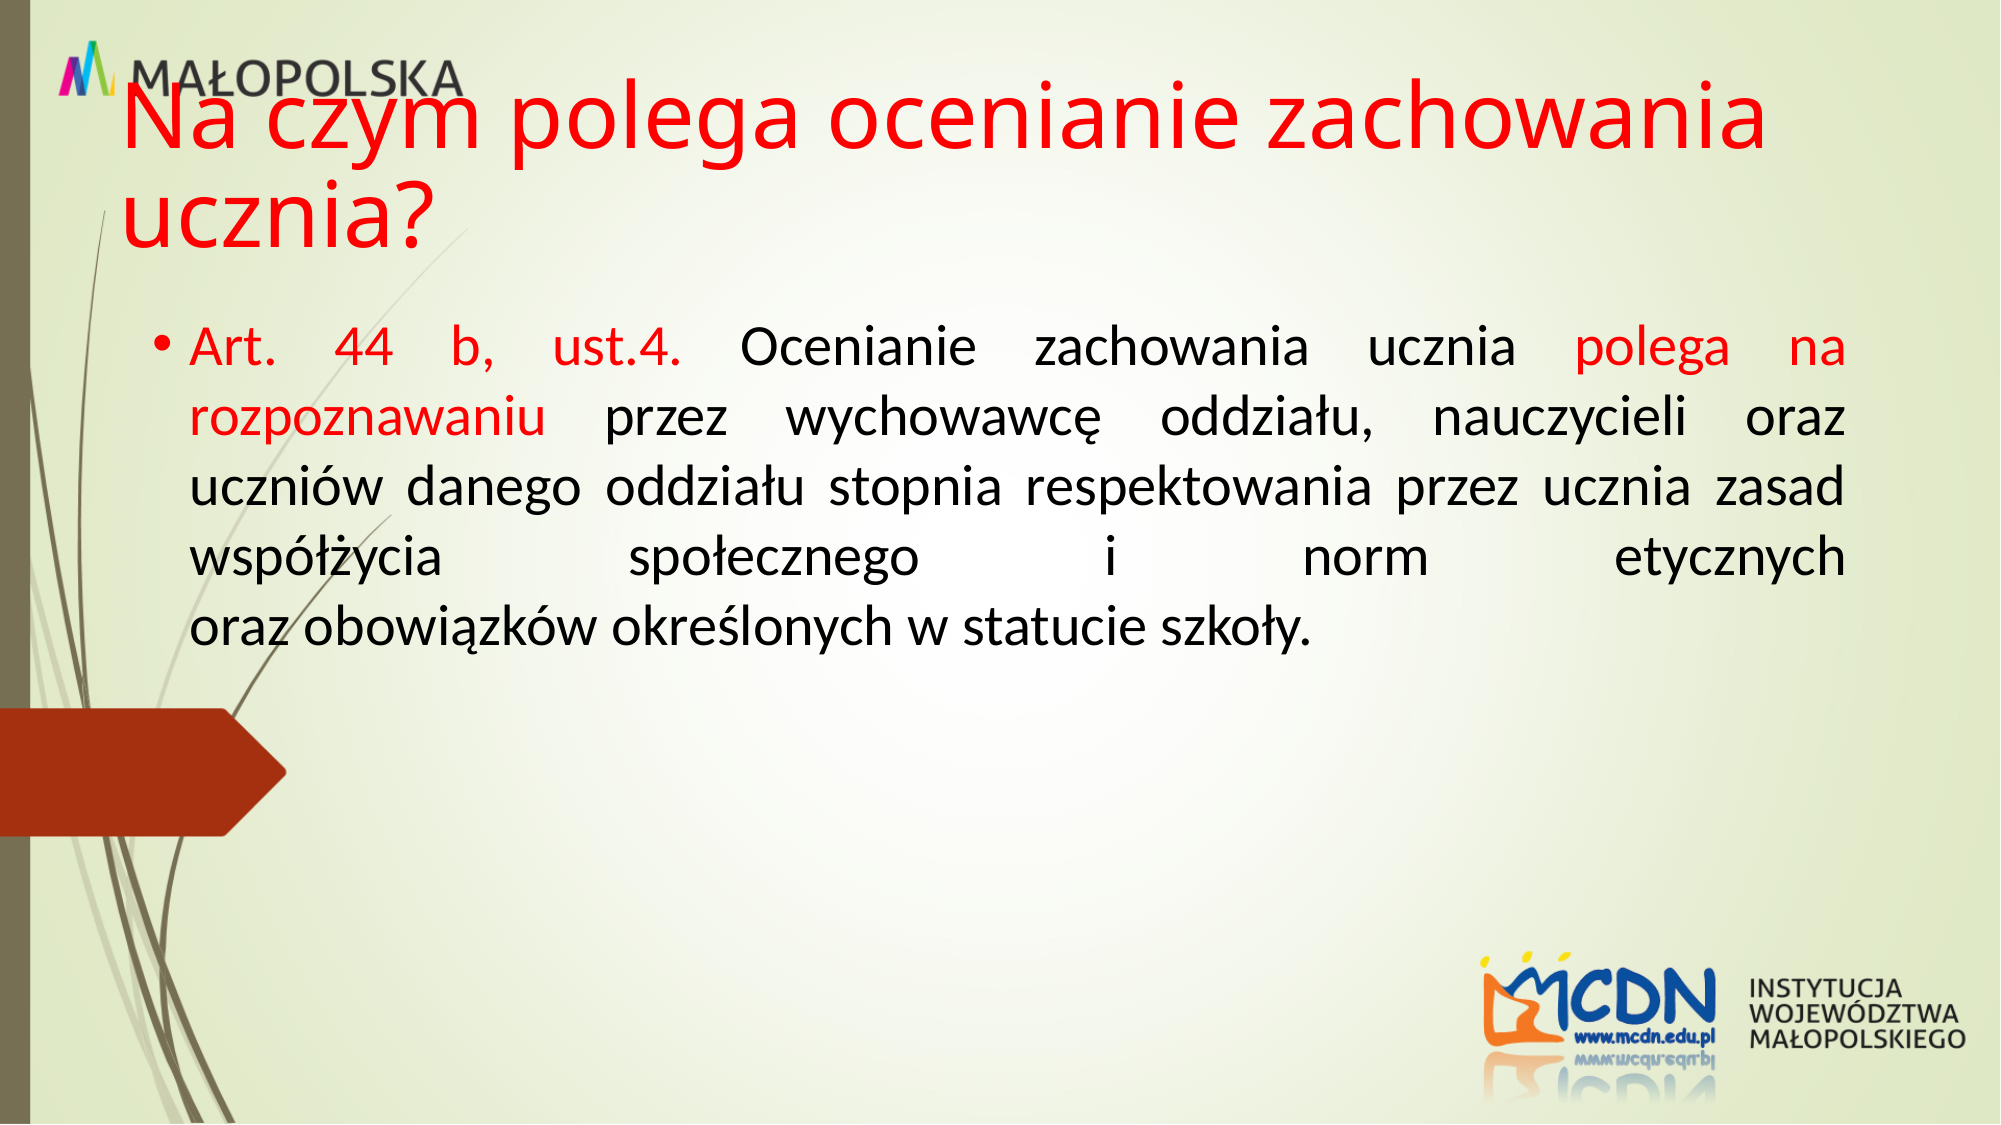

# Na czym polega ocenianie zachowania ucznia?
Art. 44 b, ust.4. Ocenianie zachowania ucznia polega na rozpoznawaniu przez wychowawcę oddziału, nauczycieli oraz
uczniów danego oddziału stopnia respektowania przez ucznia zasad współżycia społecznego i norm etycznych
oraz obowiązków określonych w statucie szkoły.